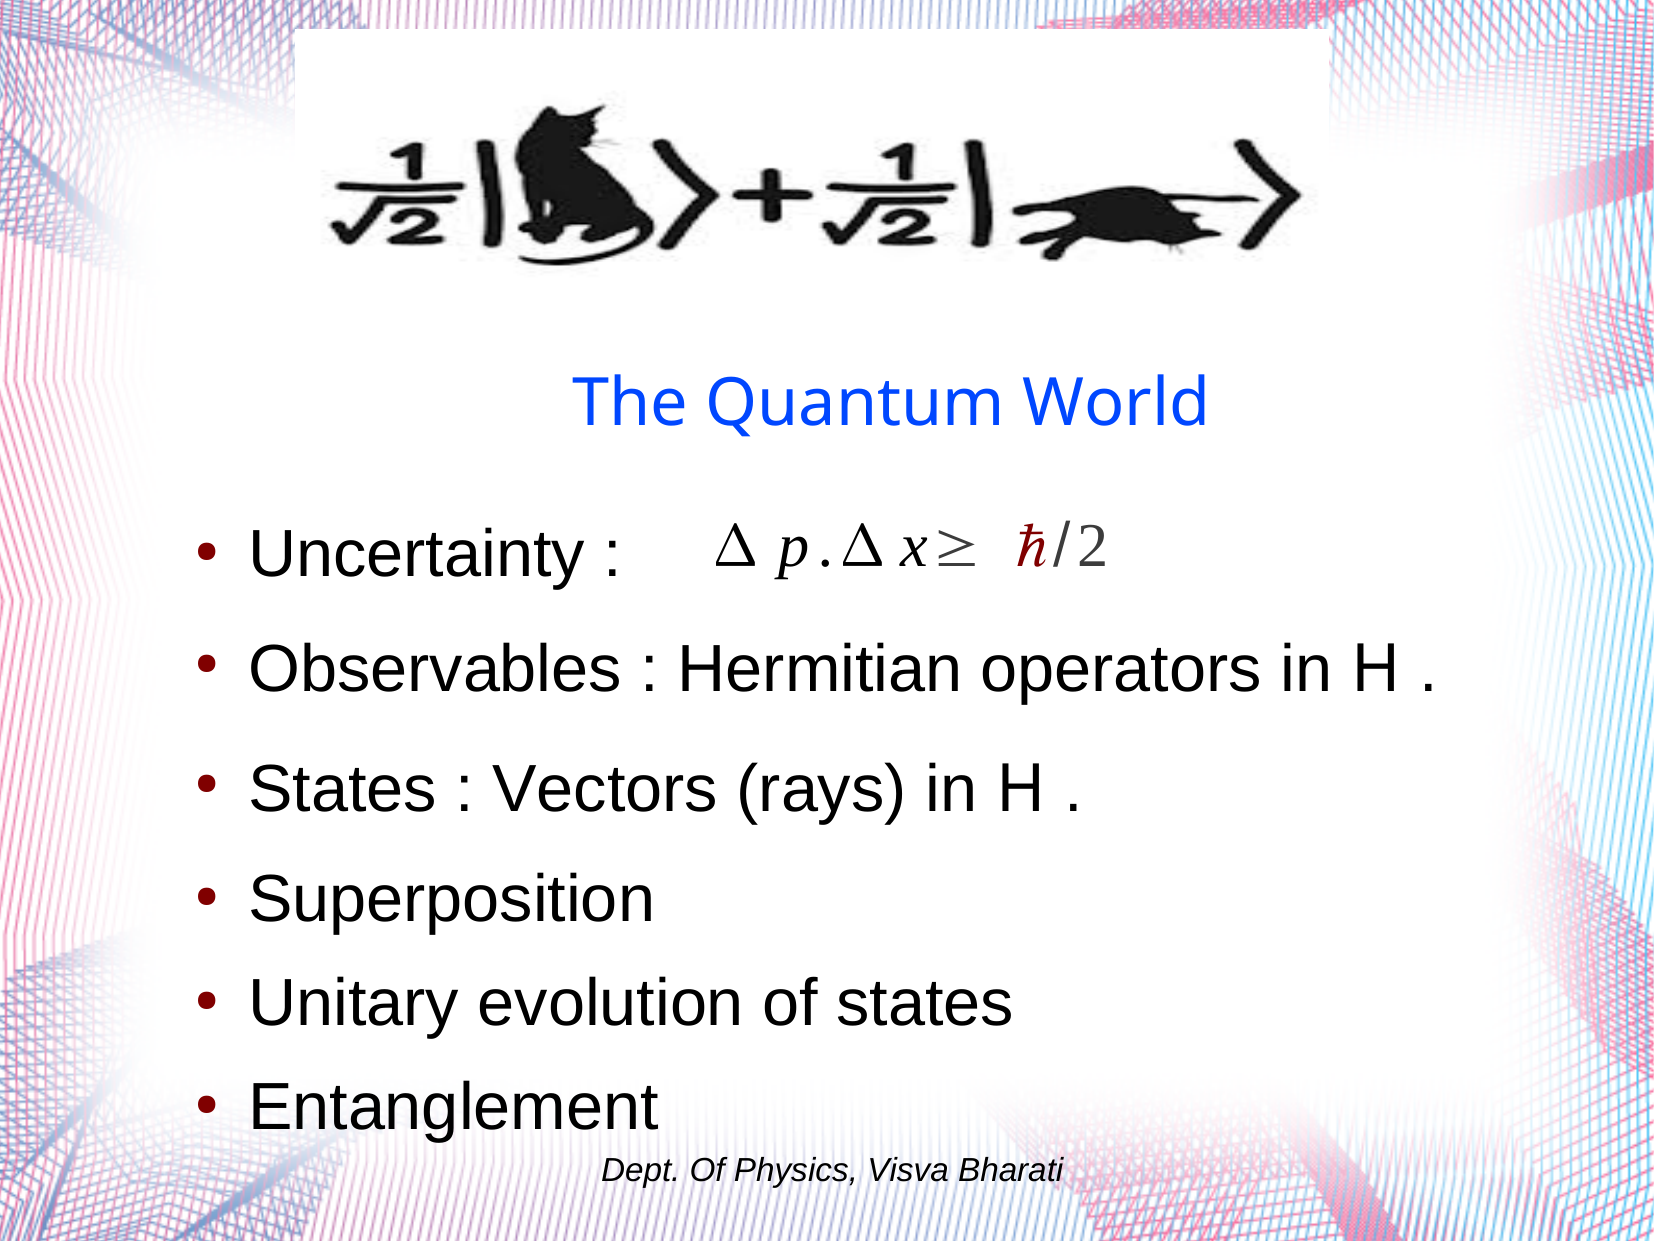

The Quantum World
# Uncertainty :
Observables : Hermitian operators in H .
States : Vectors (rays) in H .
Superposition
Unitary evolution of states
Entanglement
Dept. Of Physics, Visva Bharati